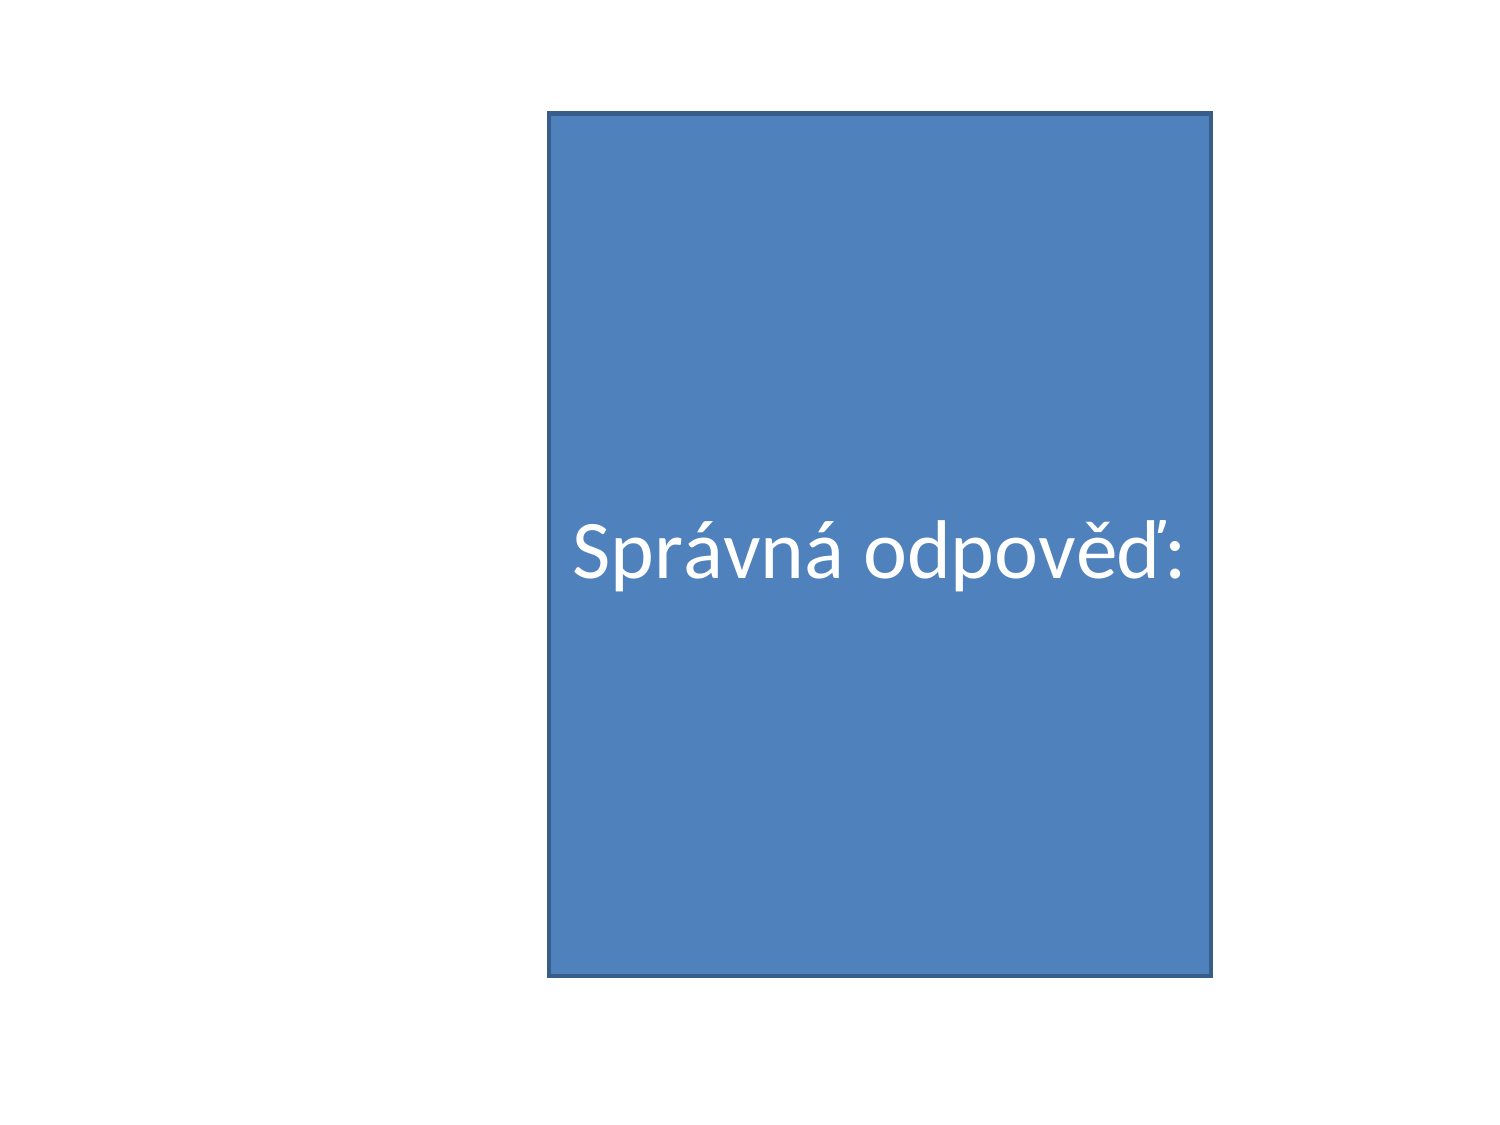

V tabulkách ZŠ F 10 nebo CH 1
jsou uvedeny hustoty látek v
jednotkách kg
 m
Správná odpověď:
.
3